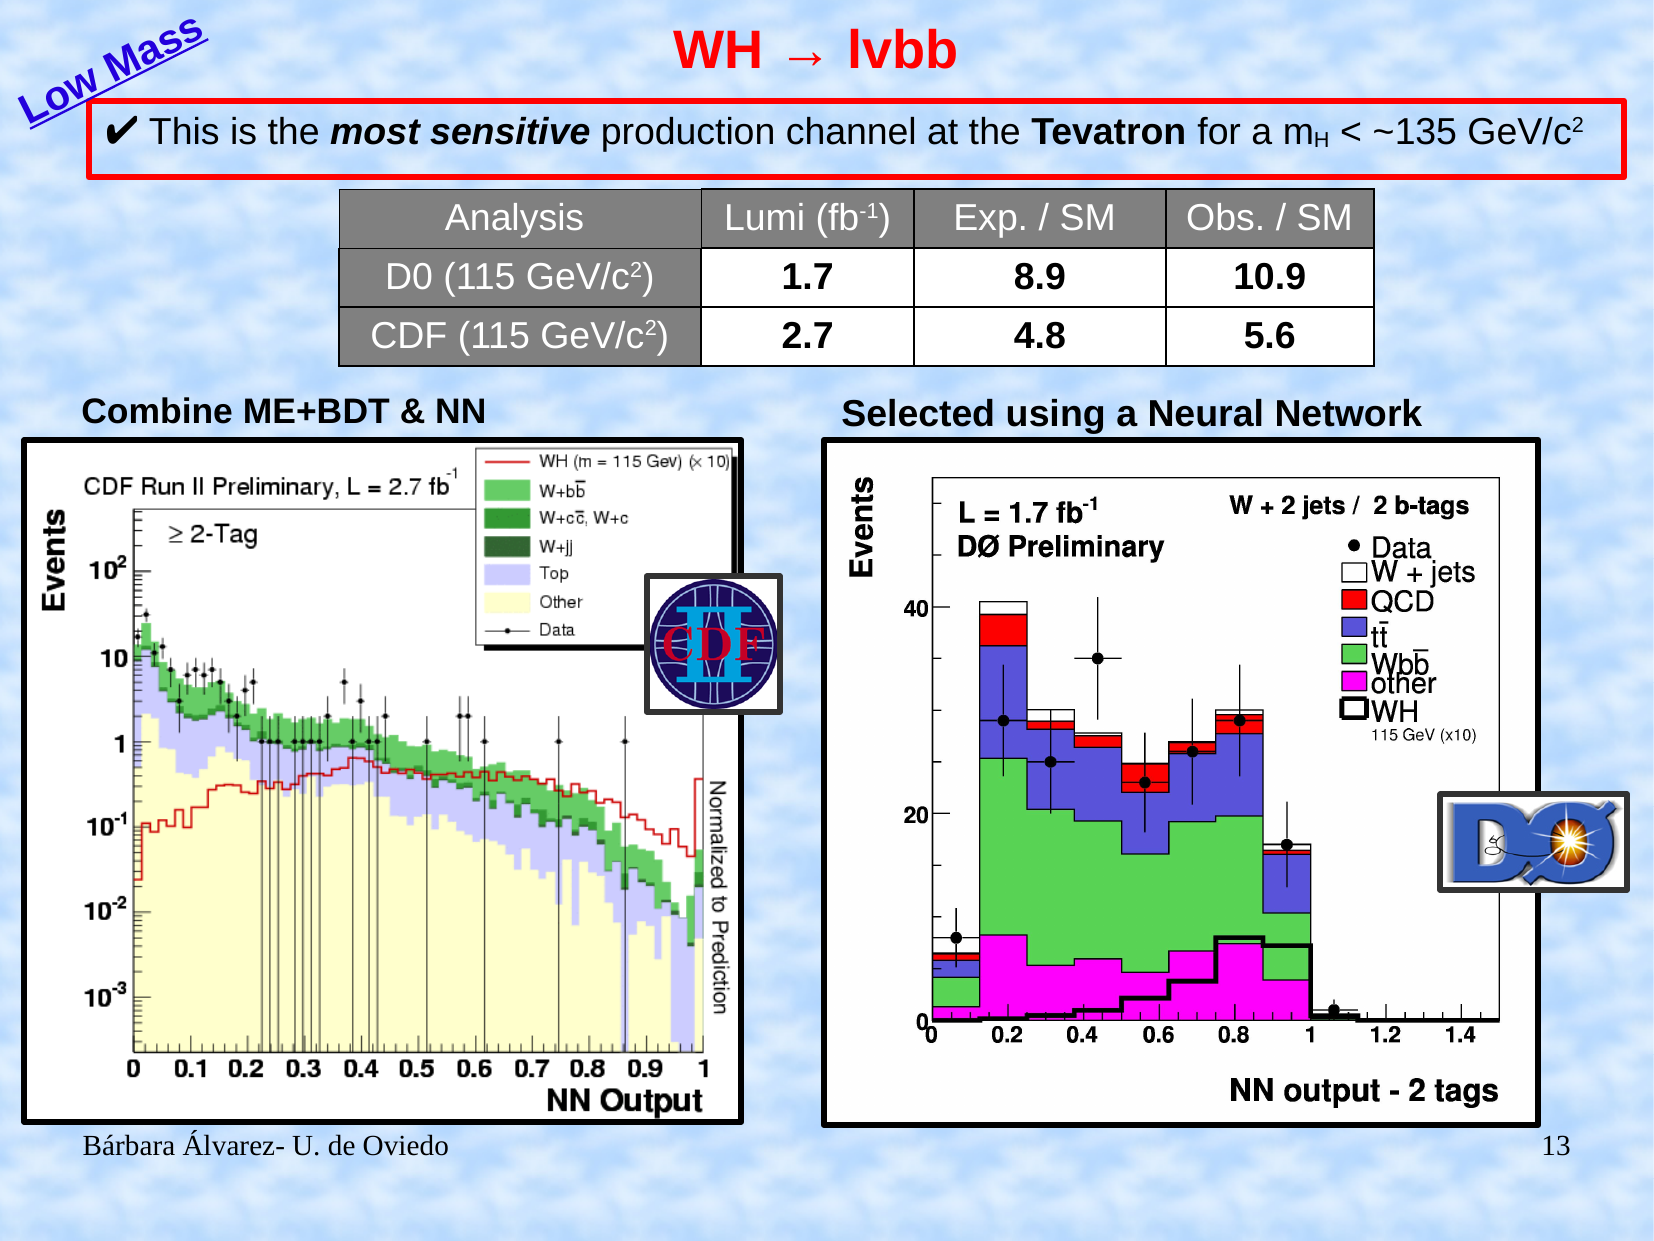

WH → lvbb
Low Mass
 This is the most sensitive production channel at the Tevatron for a mH < ~135 GeV/c2
| Analysis | Lumi (fb-1) | Exp. / SM | Obs. / SM |
| --- | --- | --- | --- |
| D0 (115 GeV/c2) | 1.7 | 8.9 | 10.9 |
| CDF (115 GeV/c2) | 2.7 | 4.8 | 5.6 |
Combine ME+BDT & NN
Selected using a Neural Network
Bárbara Álvarez- U. de Oviedo
13